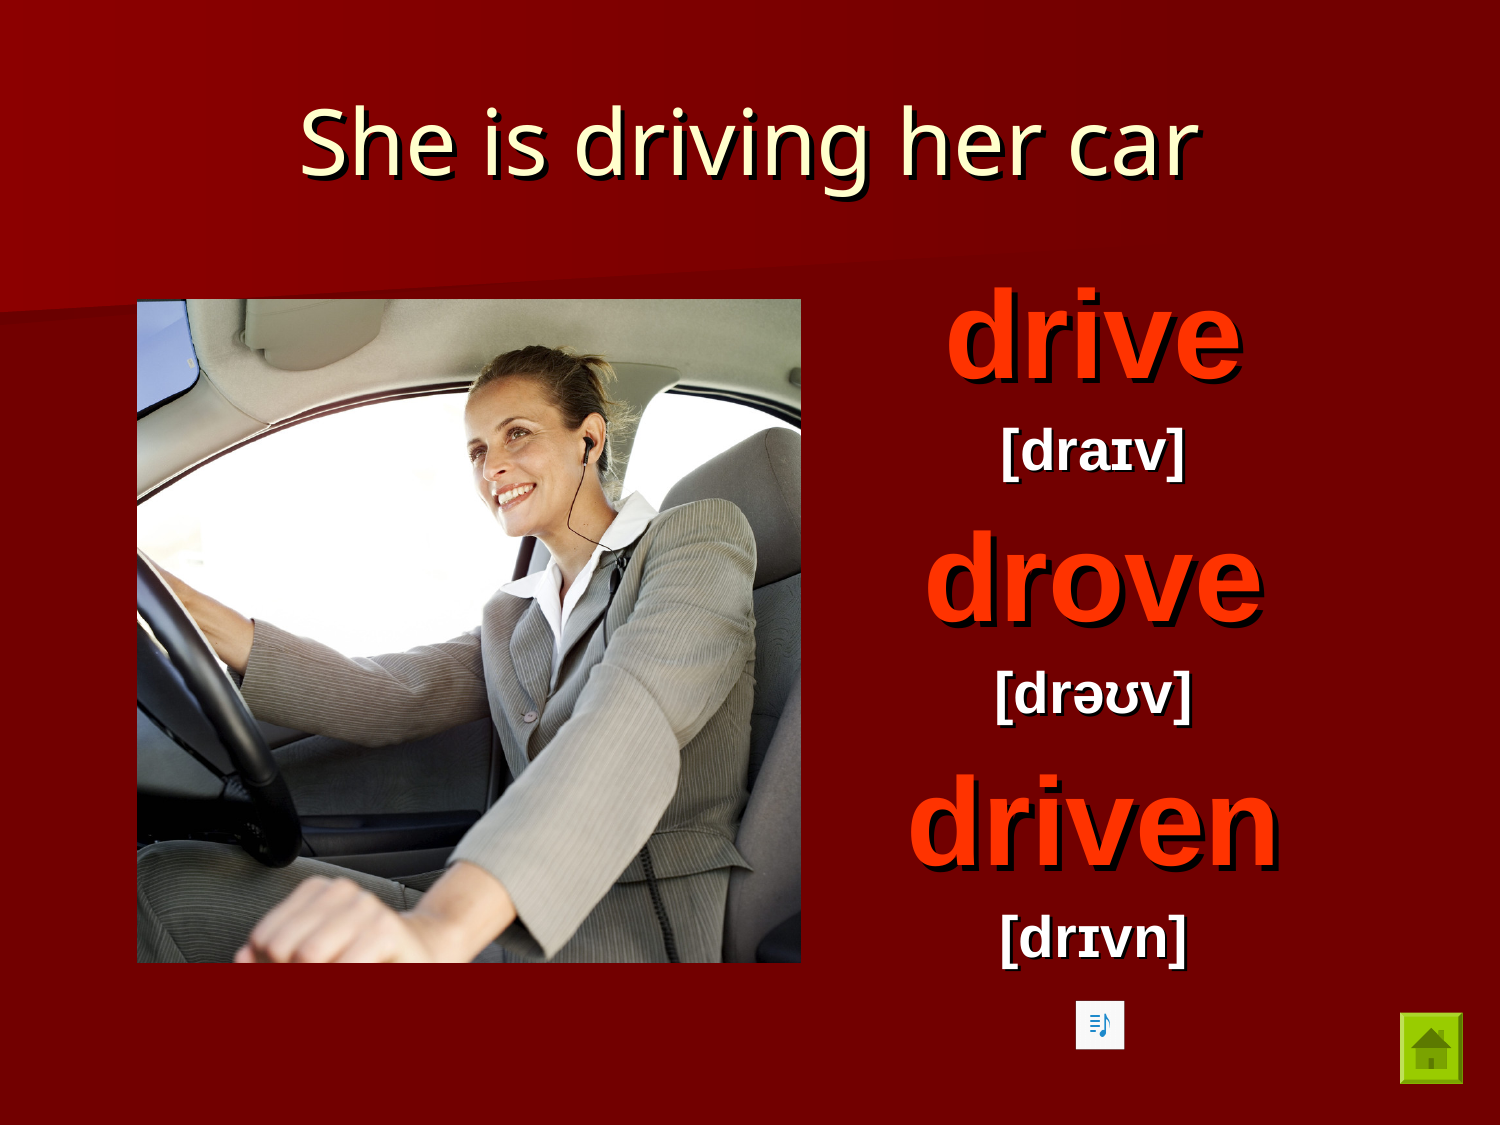

# She is driving her car
drive
[draɪv]
drove
[drəʊv]
driven
[drɪvn]